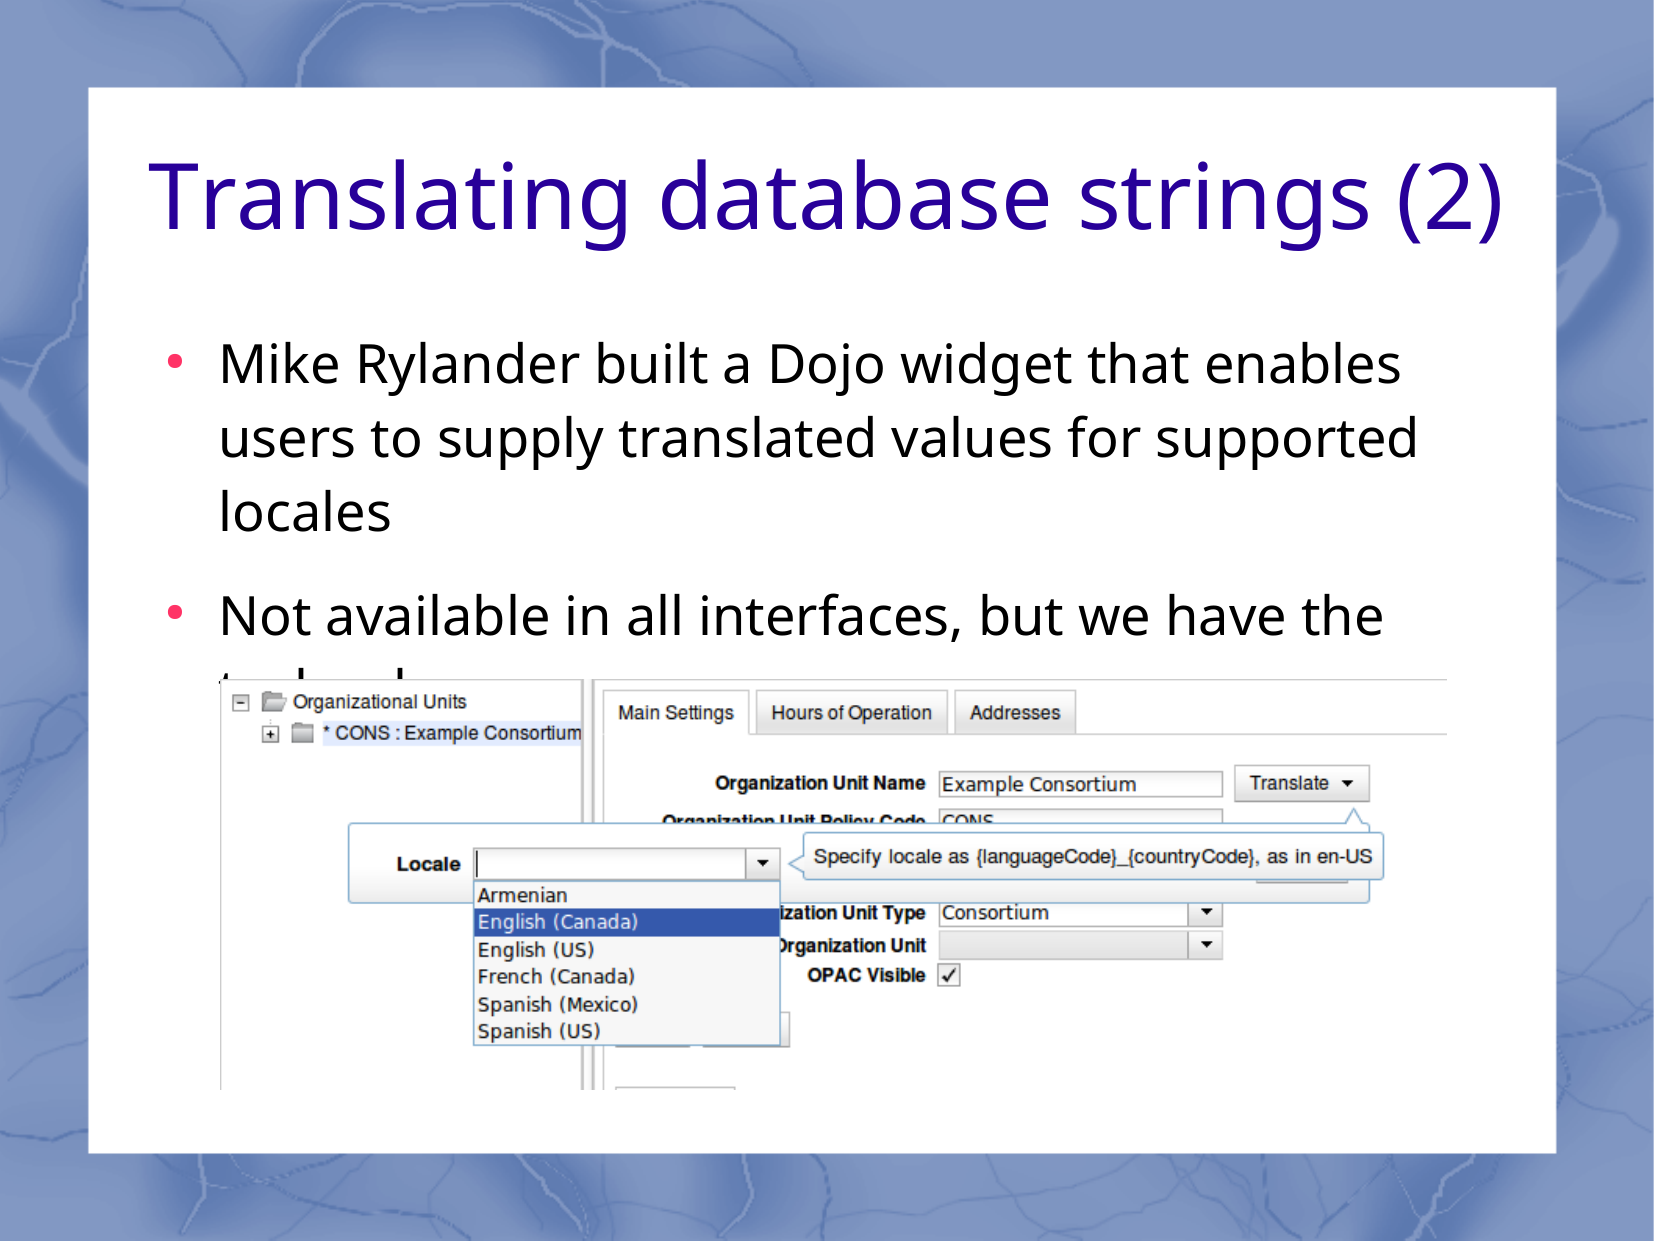

# Translating database strings (2)
Mike Rylander built a Dojo widget that enables users to supply translated values for supported locales
Not available in all interfaces, but we have the technology